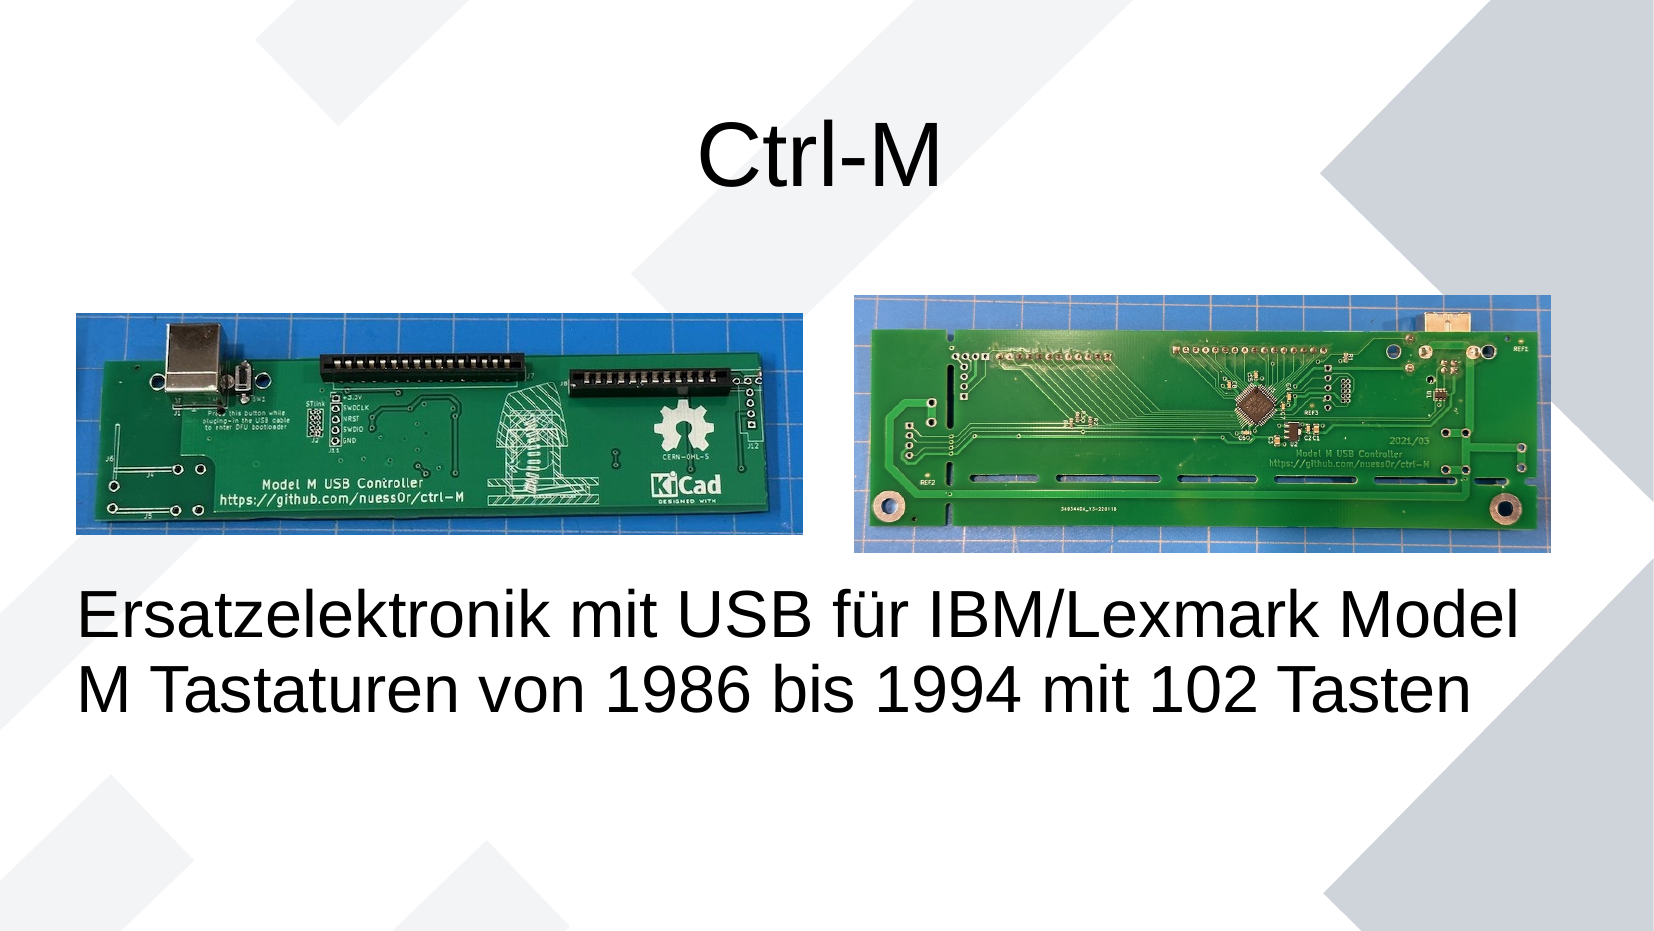

# Ctrl-M
Ersatzelektronik mit USB für IBM/Lexmark Model M Tastaturen von 1986 bis 1994 mit 102 Tasten